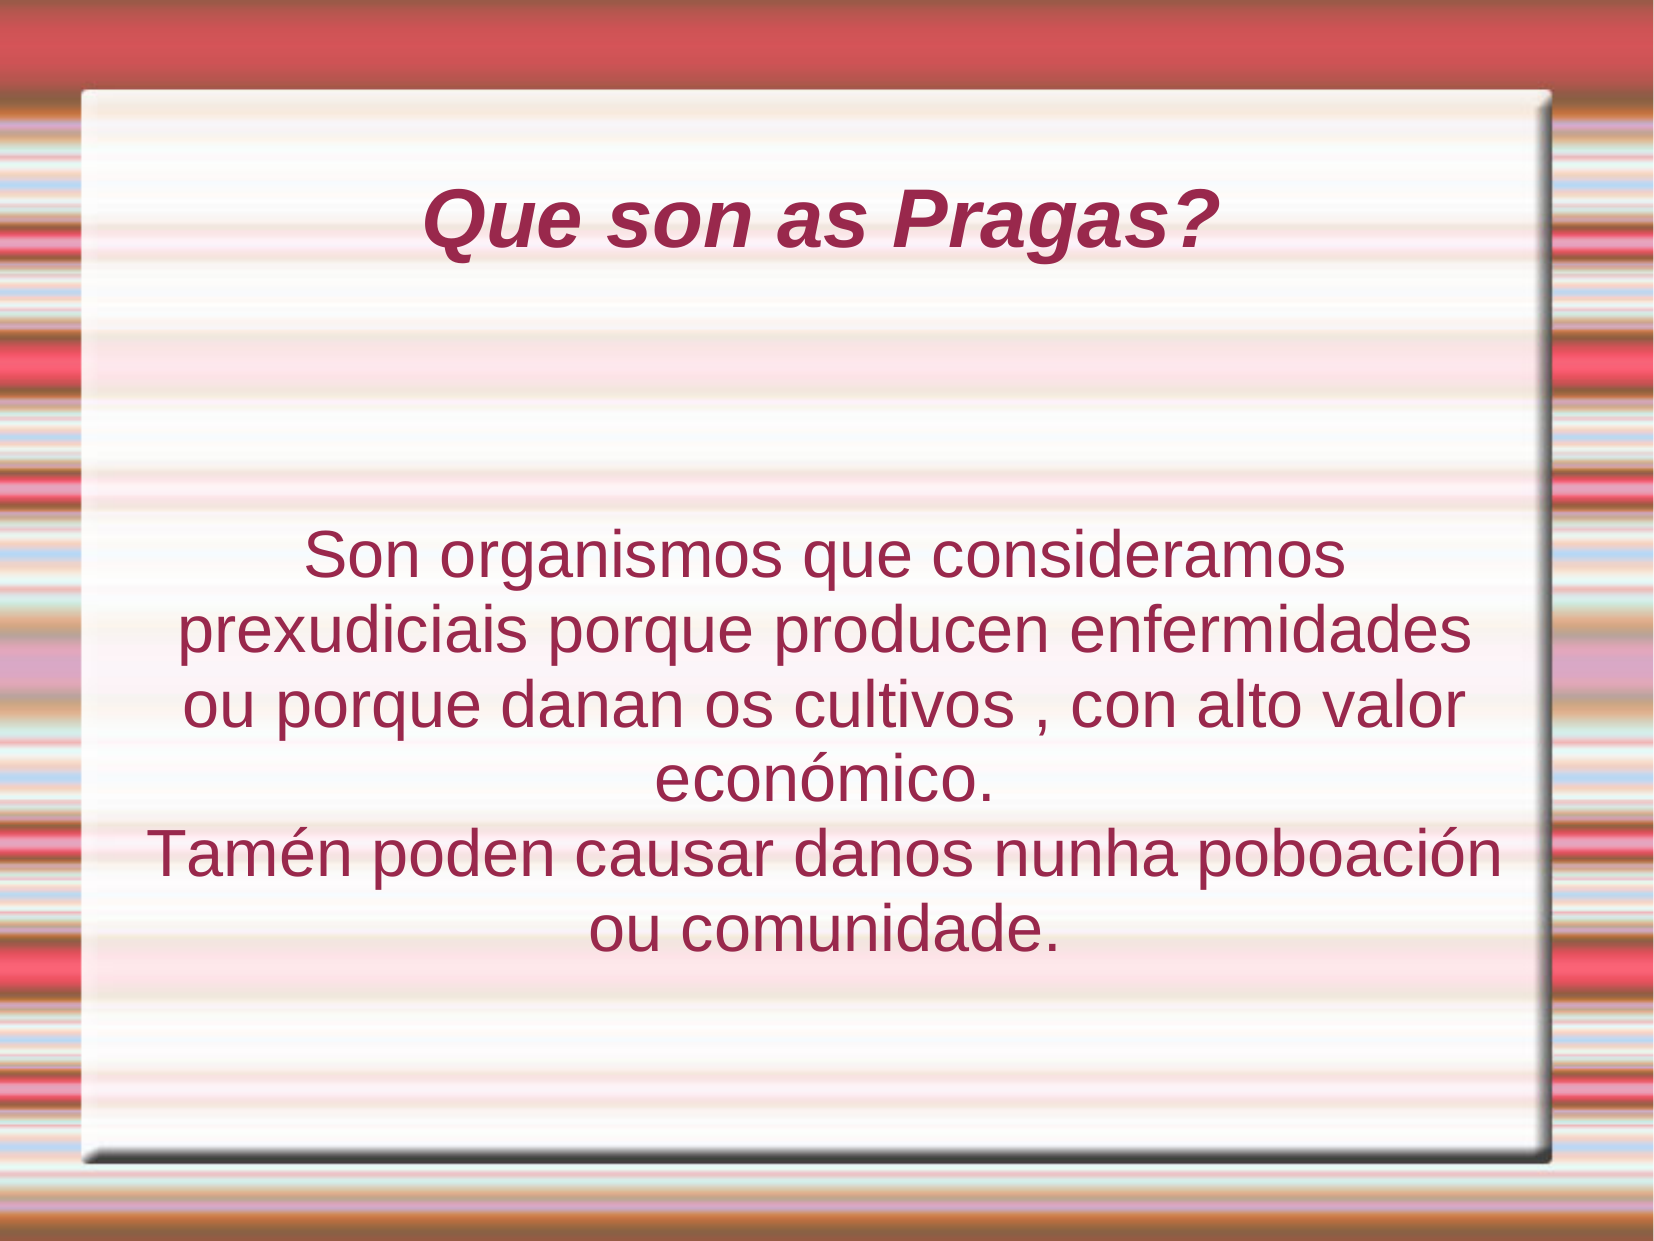

# Que son as Pragas?
Son organismos que consideramos prexudiciais porque producen enfermidades ou porque danan os cultivos , con alto valor económico.
Tamén poden causar danos nunha poboación ou comunidade.